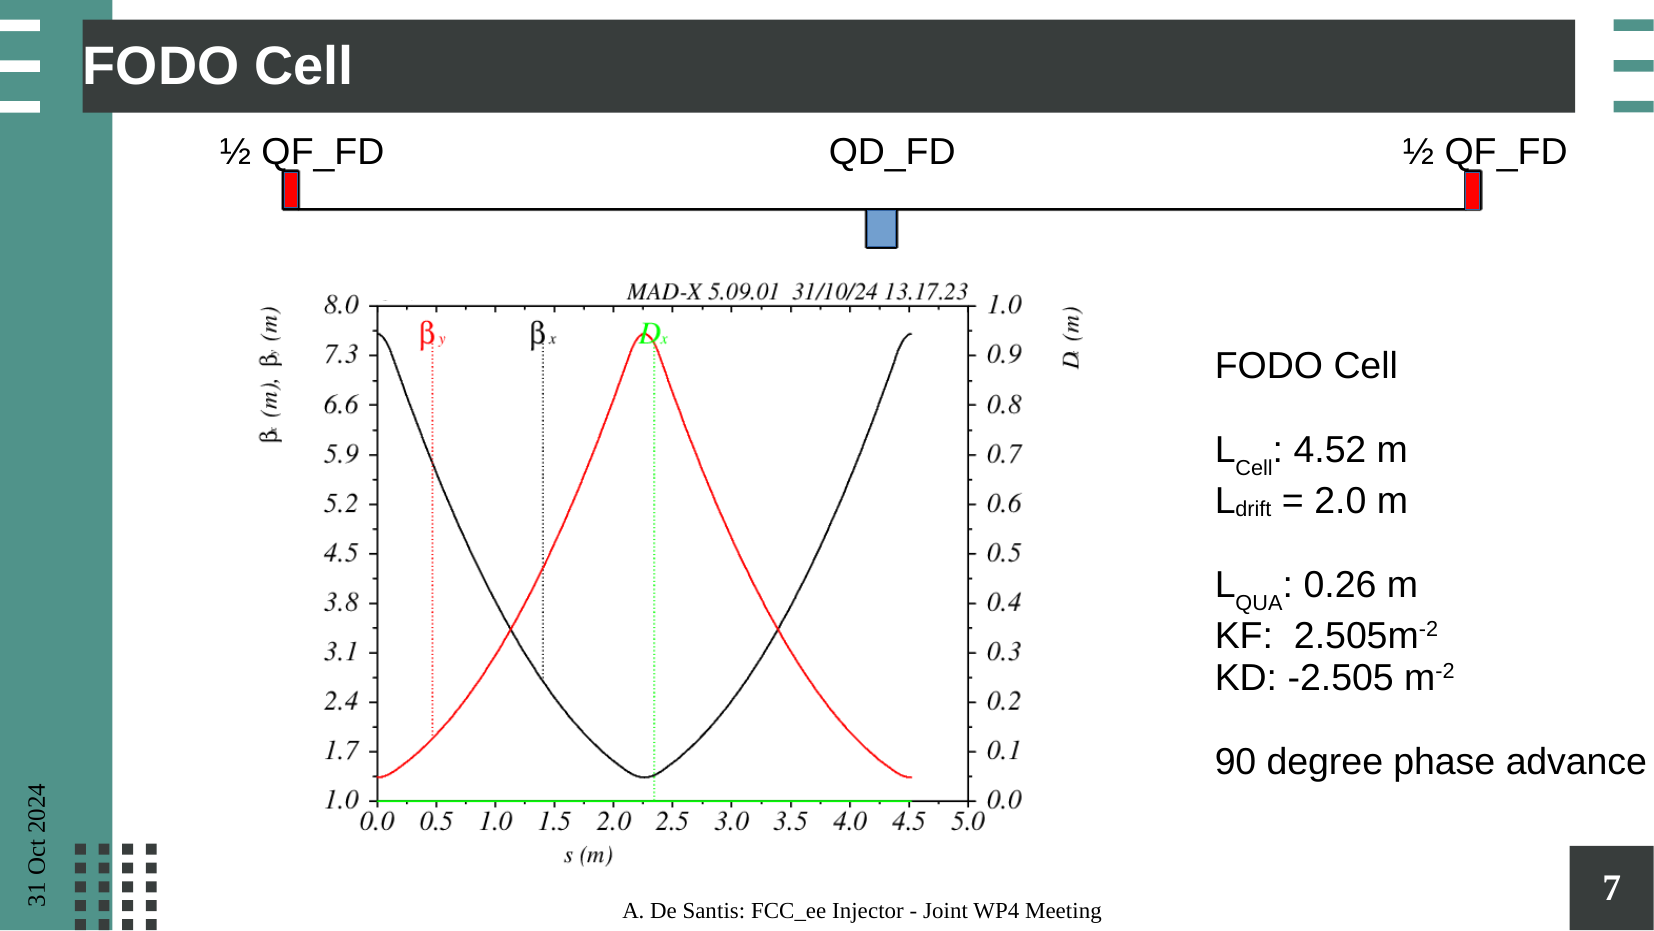

# FODO Cell
½ QF_FD
QD_FD
½ QF_FD
FODO Cell
LCell: 4.52 m
Ldrift = 2.0 m
LQUA: 0.26 m
KF: 2.505m-2
KD: -2.505 m-2
90 degree phase advance
31 Oct 2024
7
A. De Santis: FCC_ee Injector - Joint WP4 Meeting